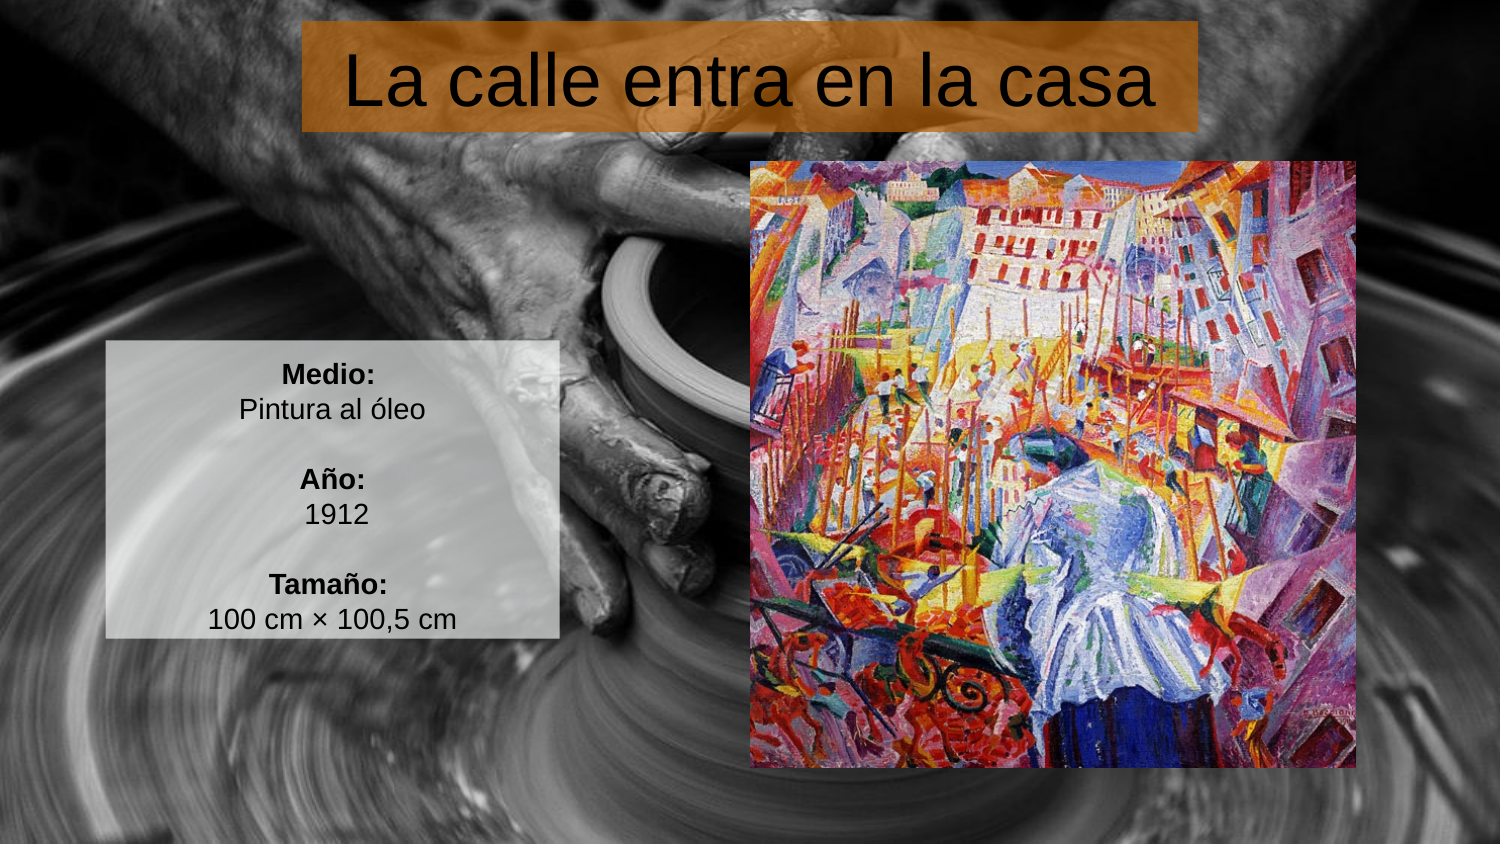

# La calle entra en la casa
Medio:
Pintura al óleo
Año:
 1912
Tamaño:
100 cm × 100,5 cm